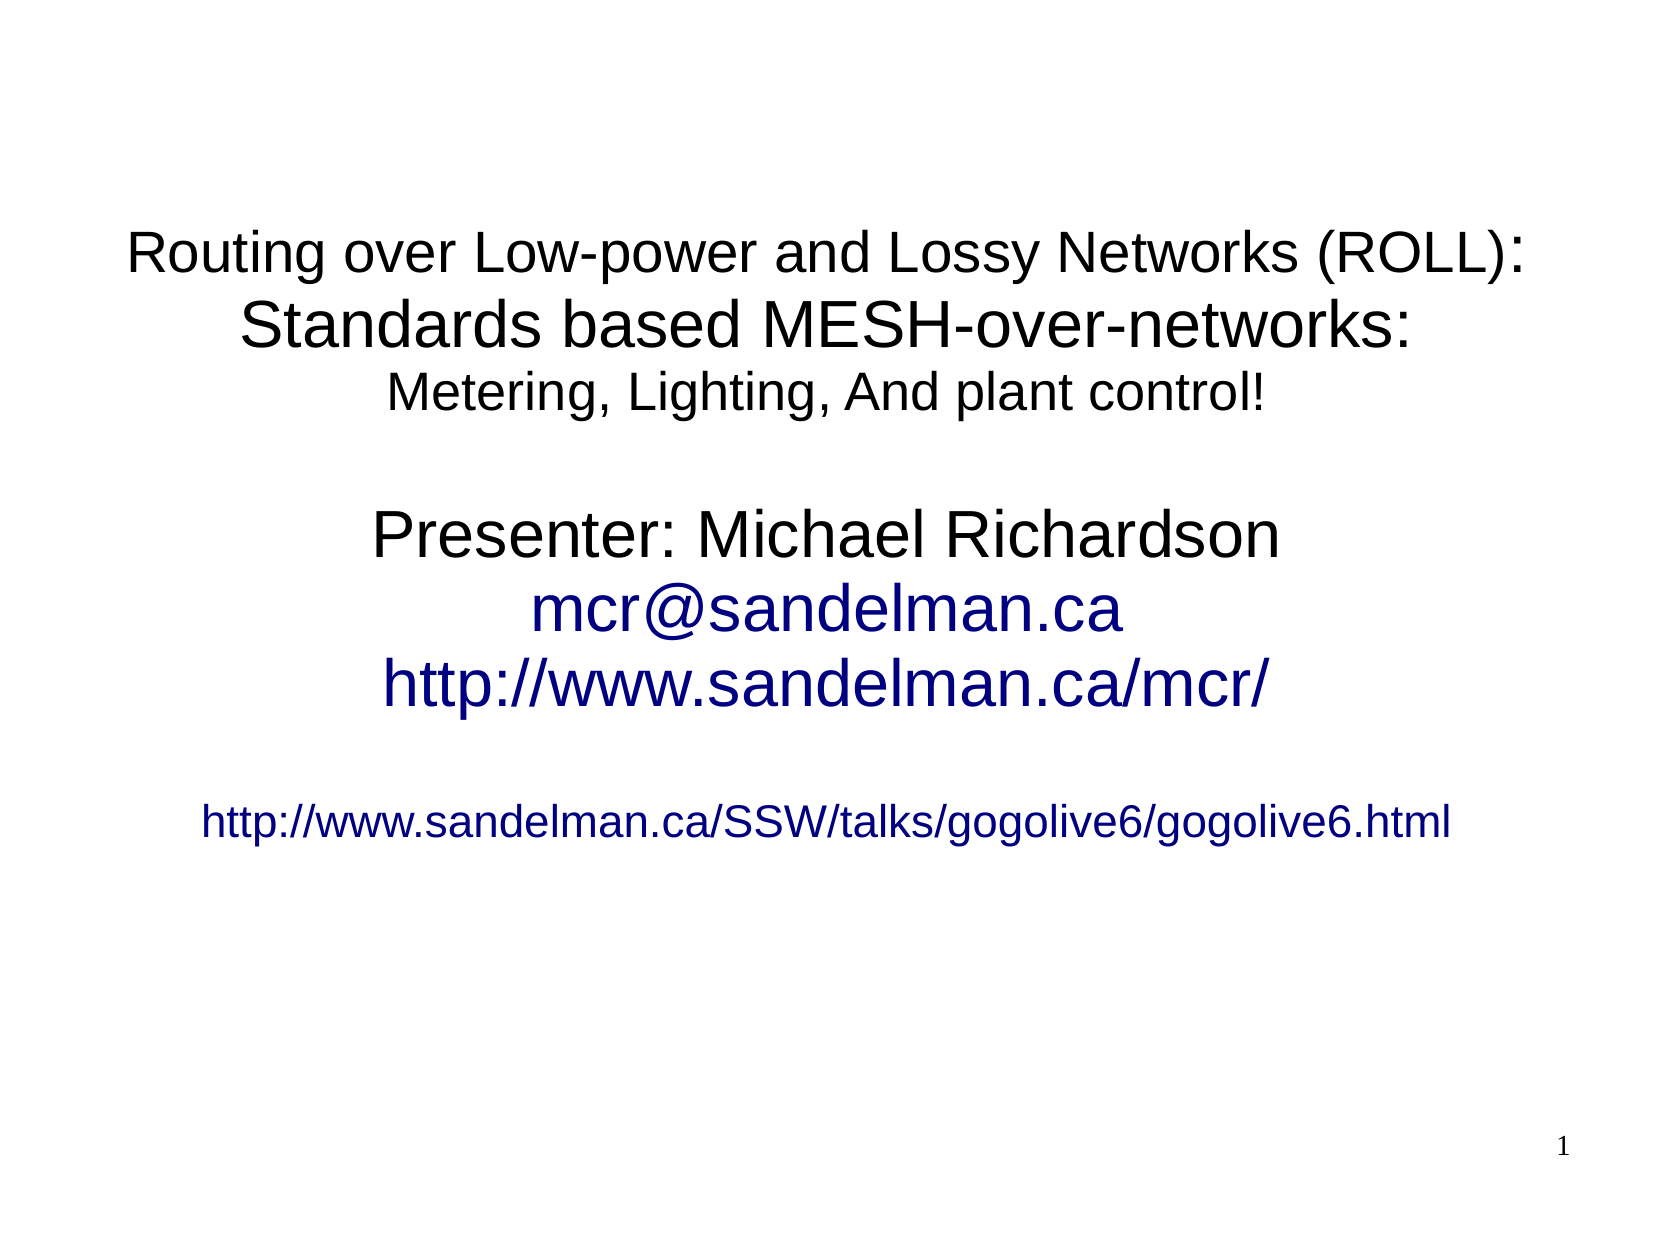

# Routing over Low-power and Lossy Networks (ROLL):
Standards based MESH-over-networks:
Metering, Lighting, And plant control!
Presenter: Michael Richardson
mcr@sandelman.ca
http://www.sandelman.ca/mcr/
http://www.sandelman.ca/SSW/talks/gogolive6/gogolive6.html
1